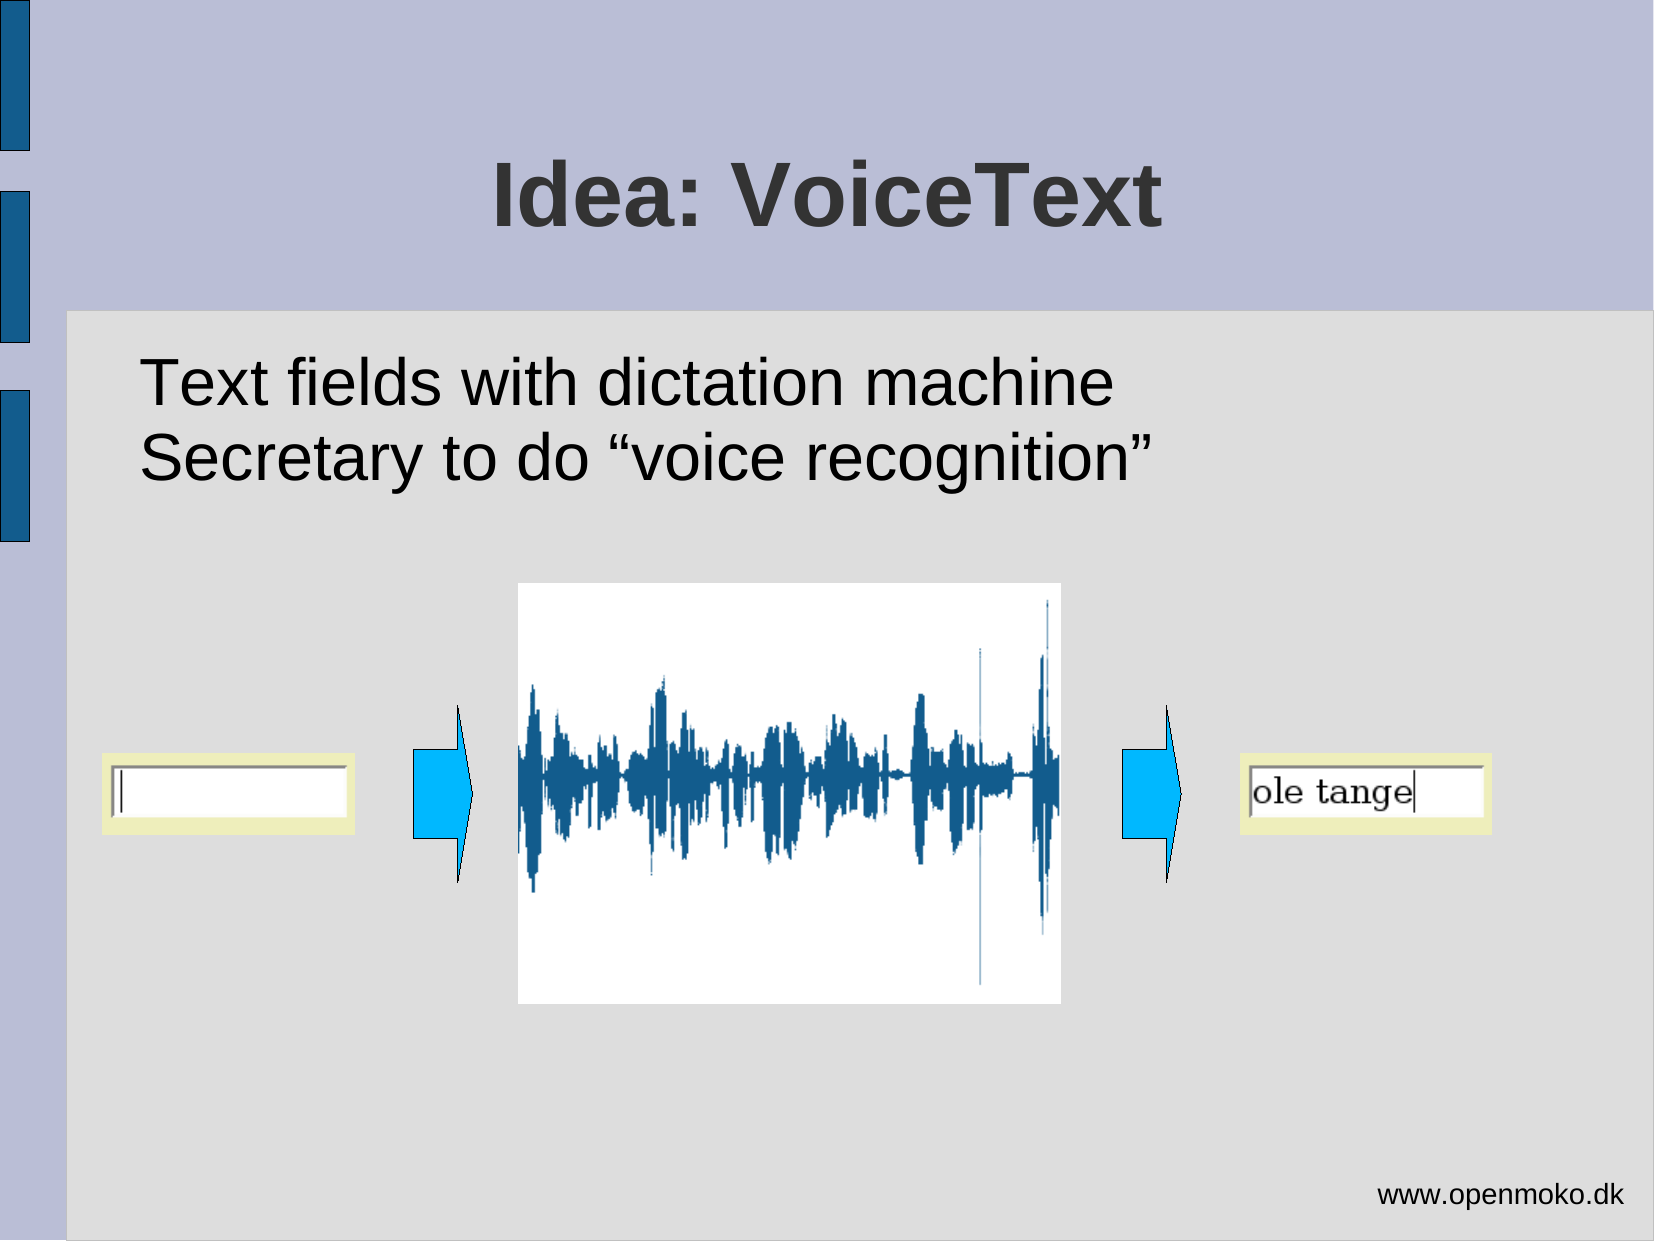

# Idea: VoiceText
Text fields with dictation machine
Secretary to do “voice recognition”